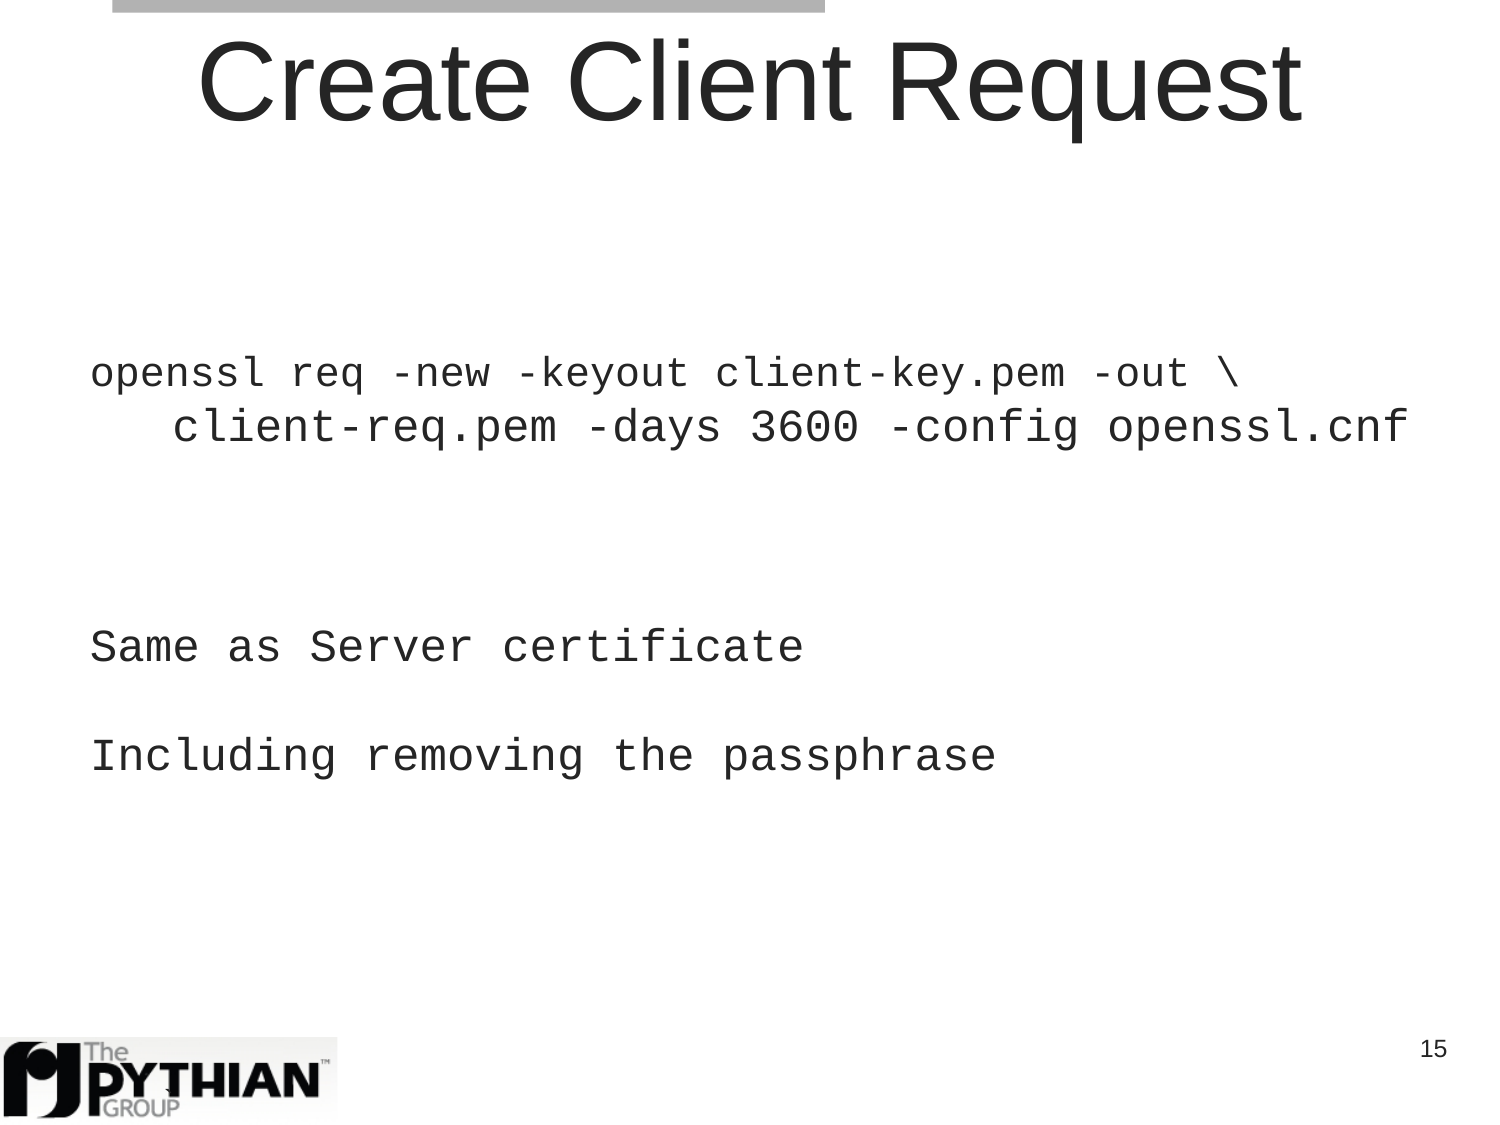

Create Client Request
openssl req -new -keyout client-key.pem -out \
 client-req.pem -days 3600 -config openssl.cnf
Same as Server certificate
Including removing the passphrase